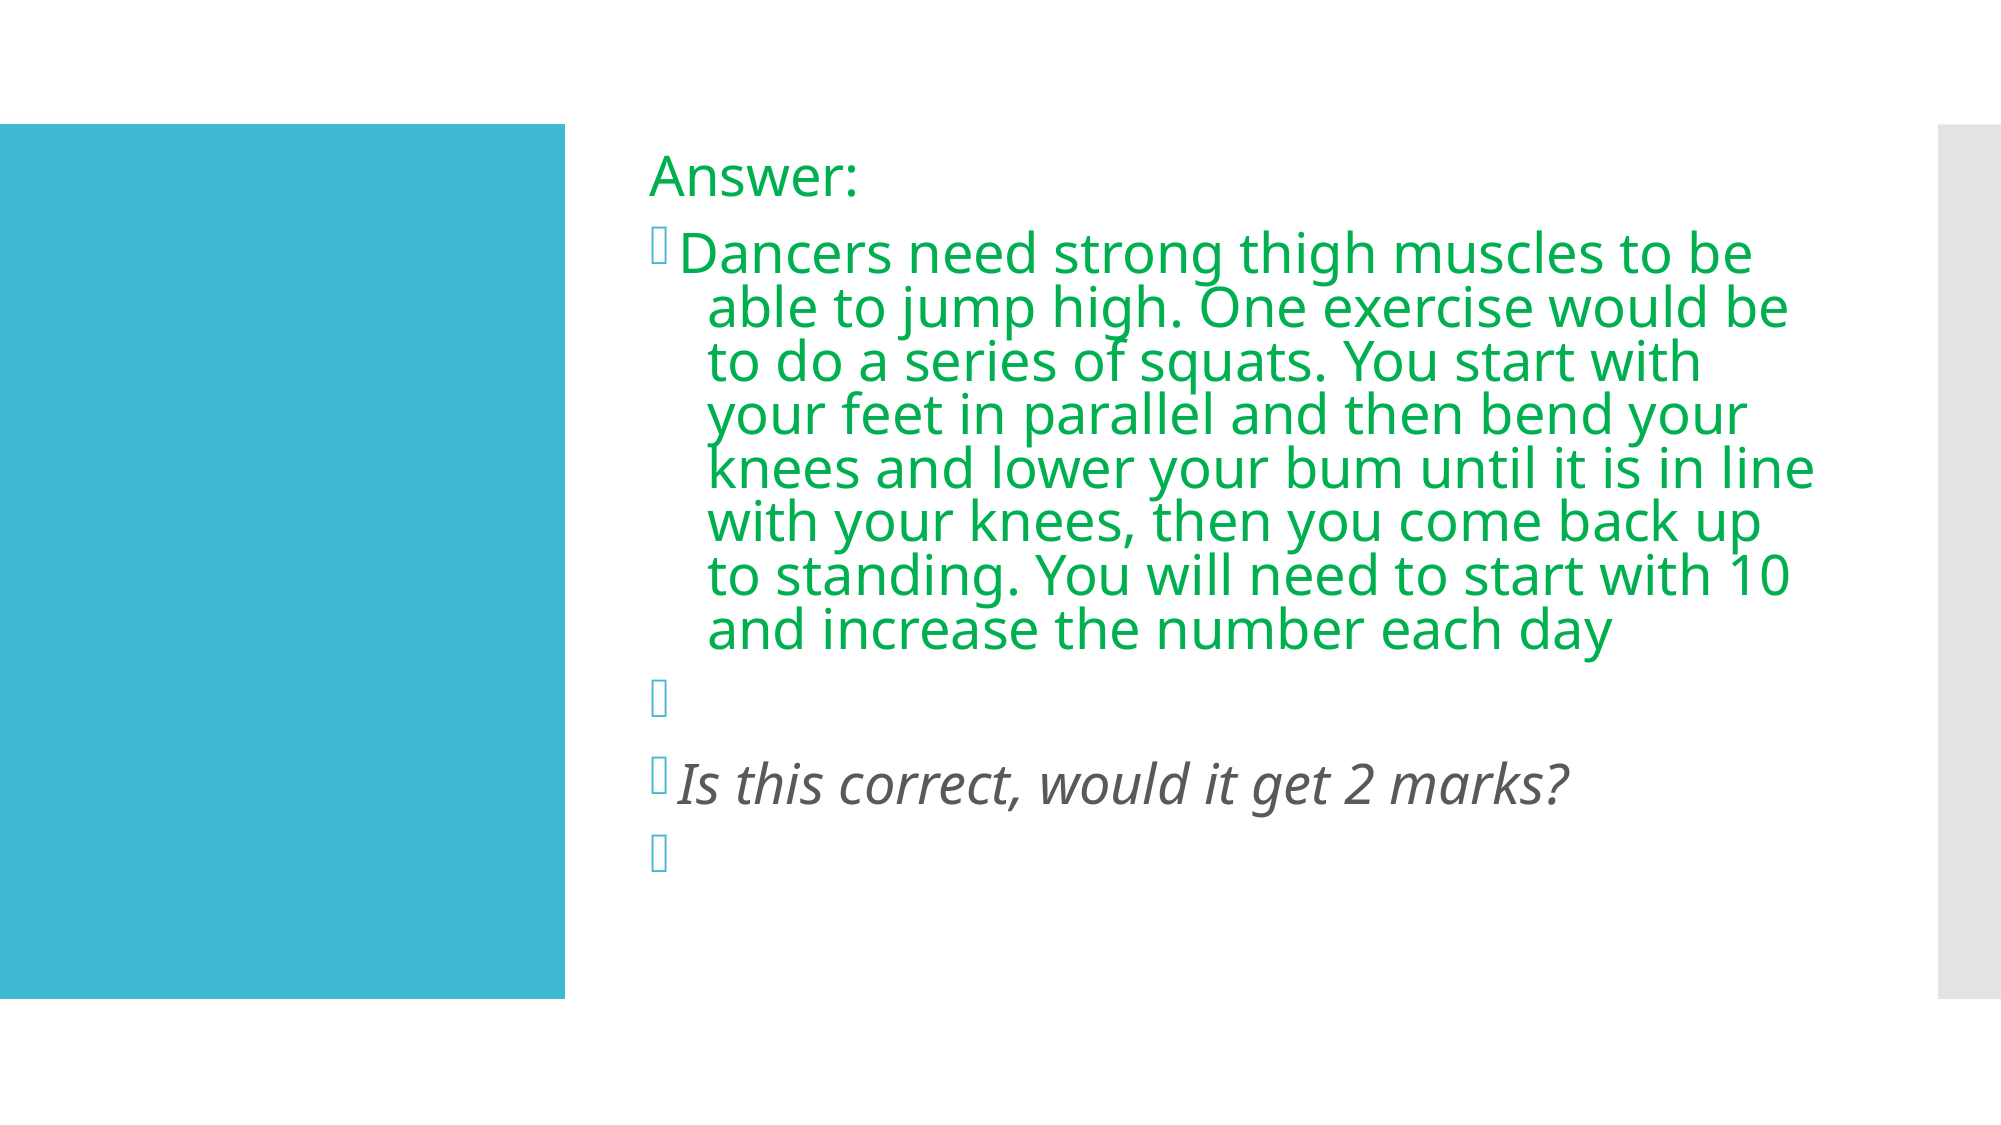

Answer:
Dancers need strong thigh muscles to be able to jump high. One exercise would be to do a series of squats. You start with your feet in parallel and then bend your knees and lower your bum until it is in line with your knees, then you come back up to standing. You will need to start with 10 and increase the number each day
Is this correct, would it get 2 marks?
#